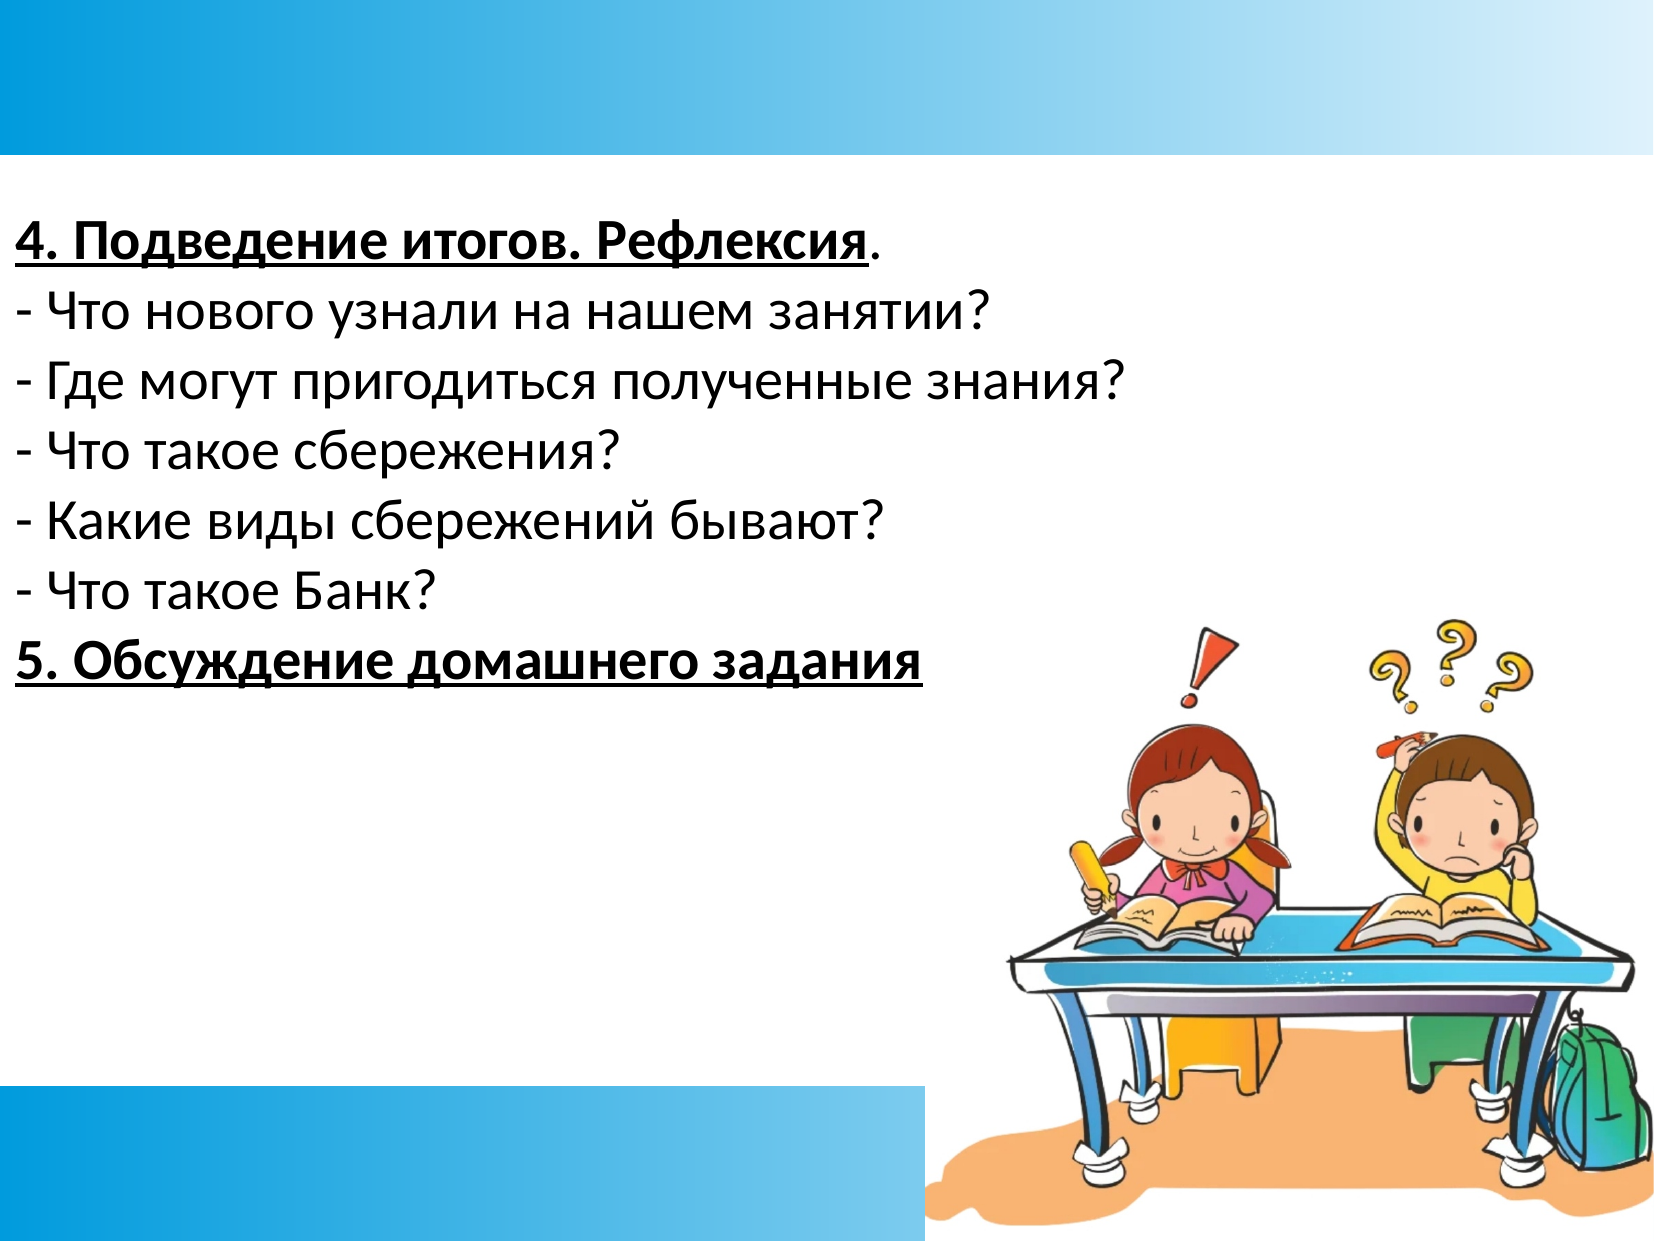

4. Подведение итогов. Рефлексия.
- Что нового узнали на нашем занятии?
- Где могут пригодиться полученные знания?
- Что такое сбережения?
- Какие виды сбережений бывают?
- Что такое Банк?
5. Обсуждение домашнего задания